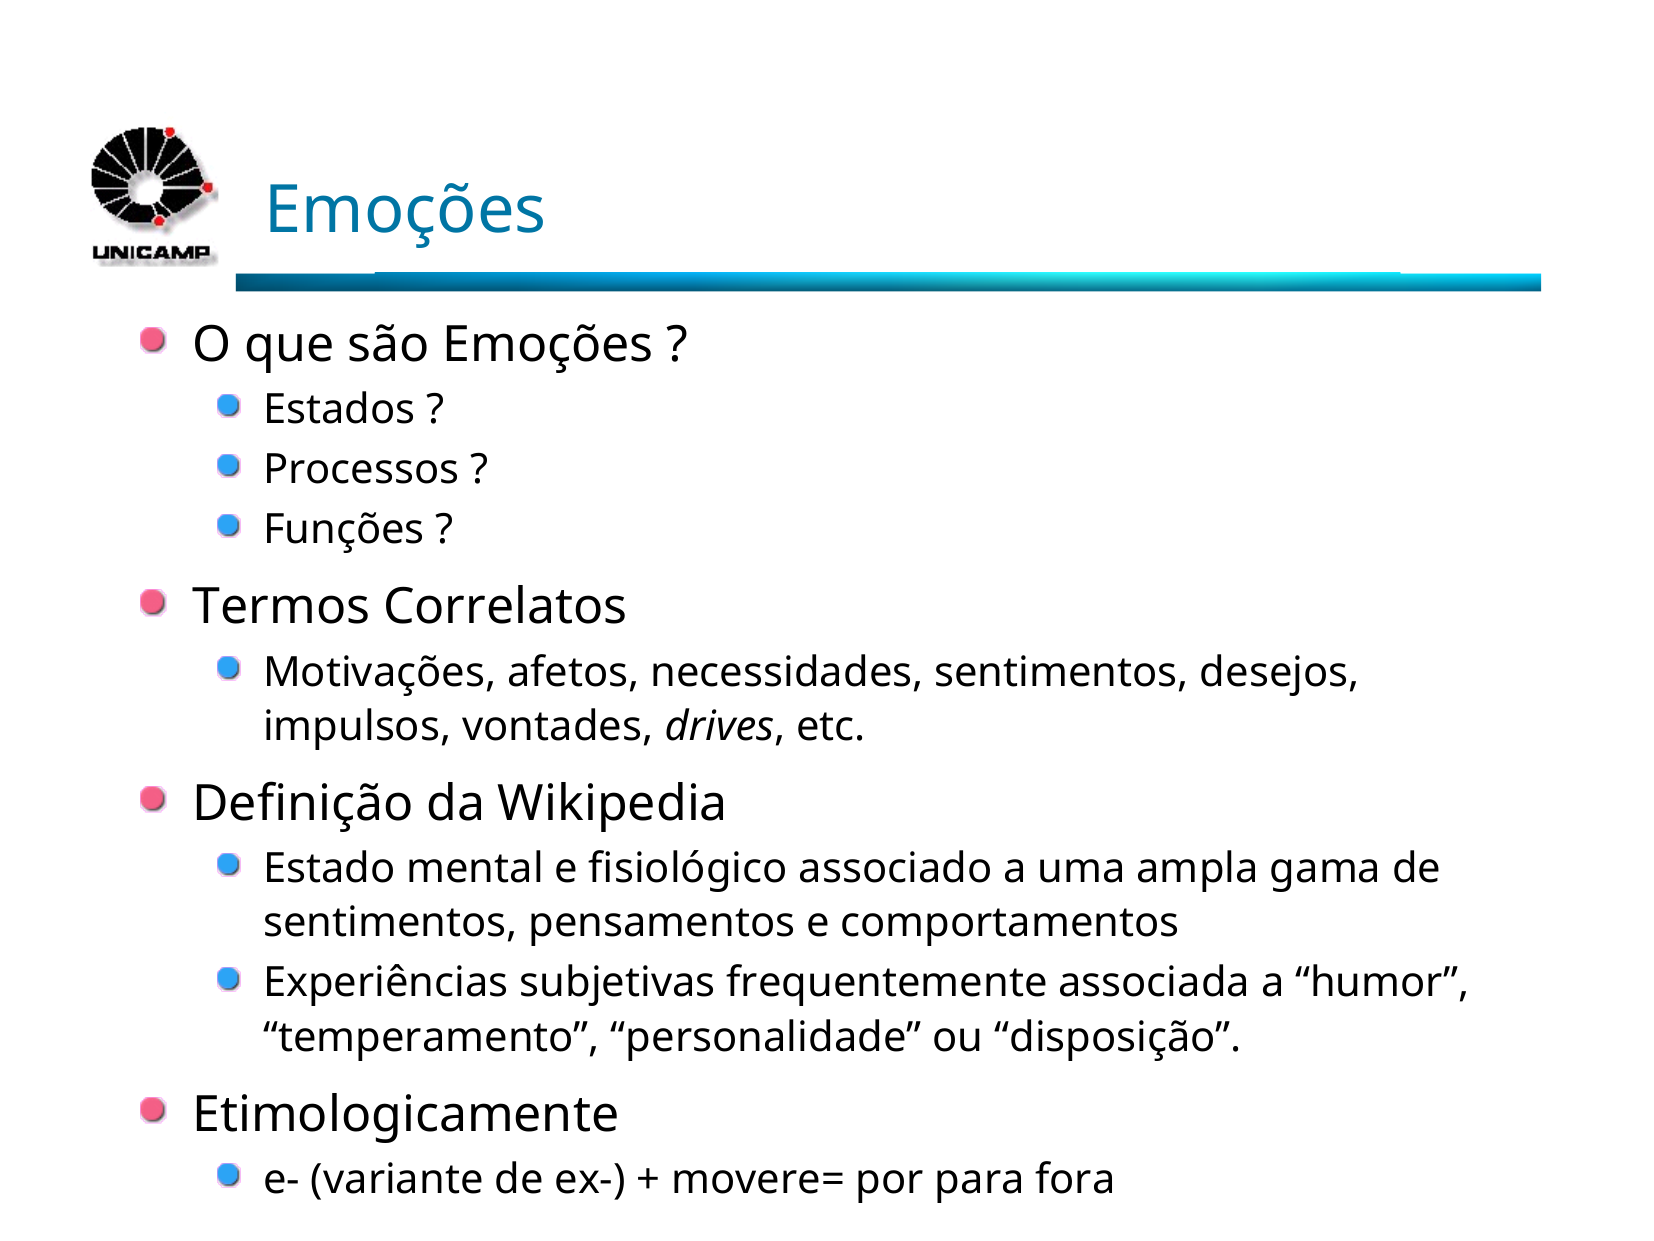

# Emoções
O que são Emoções ?
Estados ?
Processos ?
Funções ?
Termos Correlatos
Motivações, afetos, necessidades, sentimentos, desejos, impulsos, vontades, drives, etc.
Definição da Wikipedia
Estado mental e fisiológico associado a uma ampla gama de sentimentos, pensamentos e comportamentos
Experiências subjetivas frequentemente associada a “humor”, “temperamento”, “personalidade” ou “disposição”.
Etimologicamente
e- (variante de ex-) + movere= por para fora